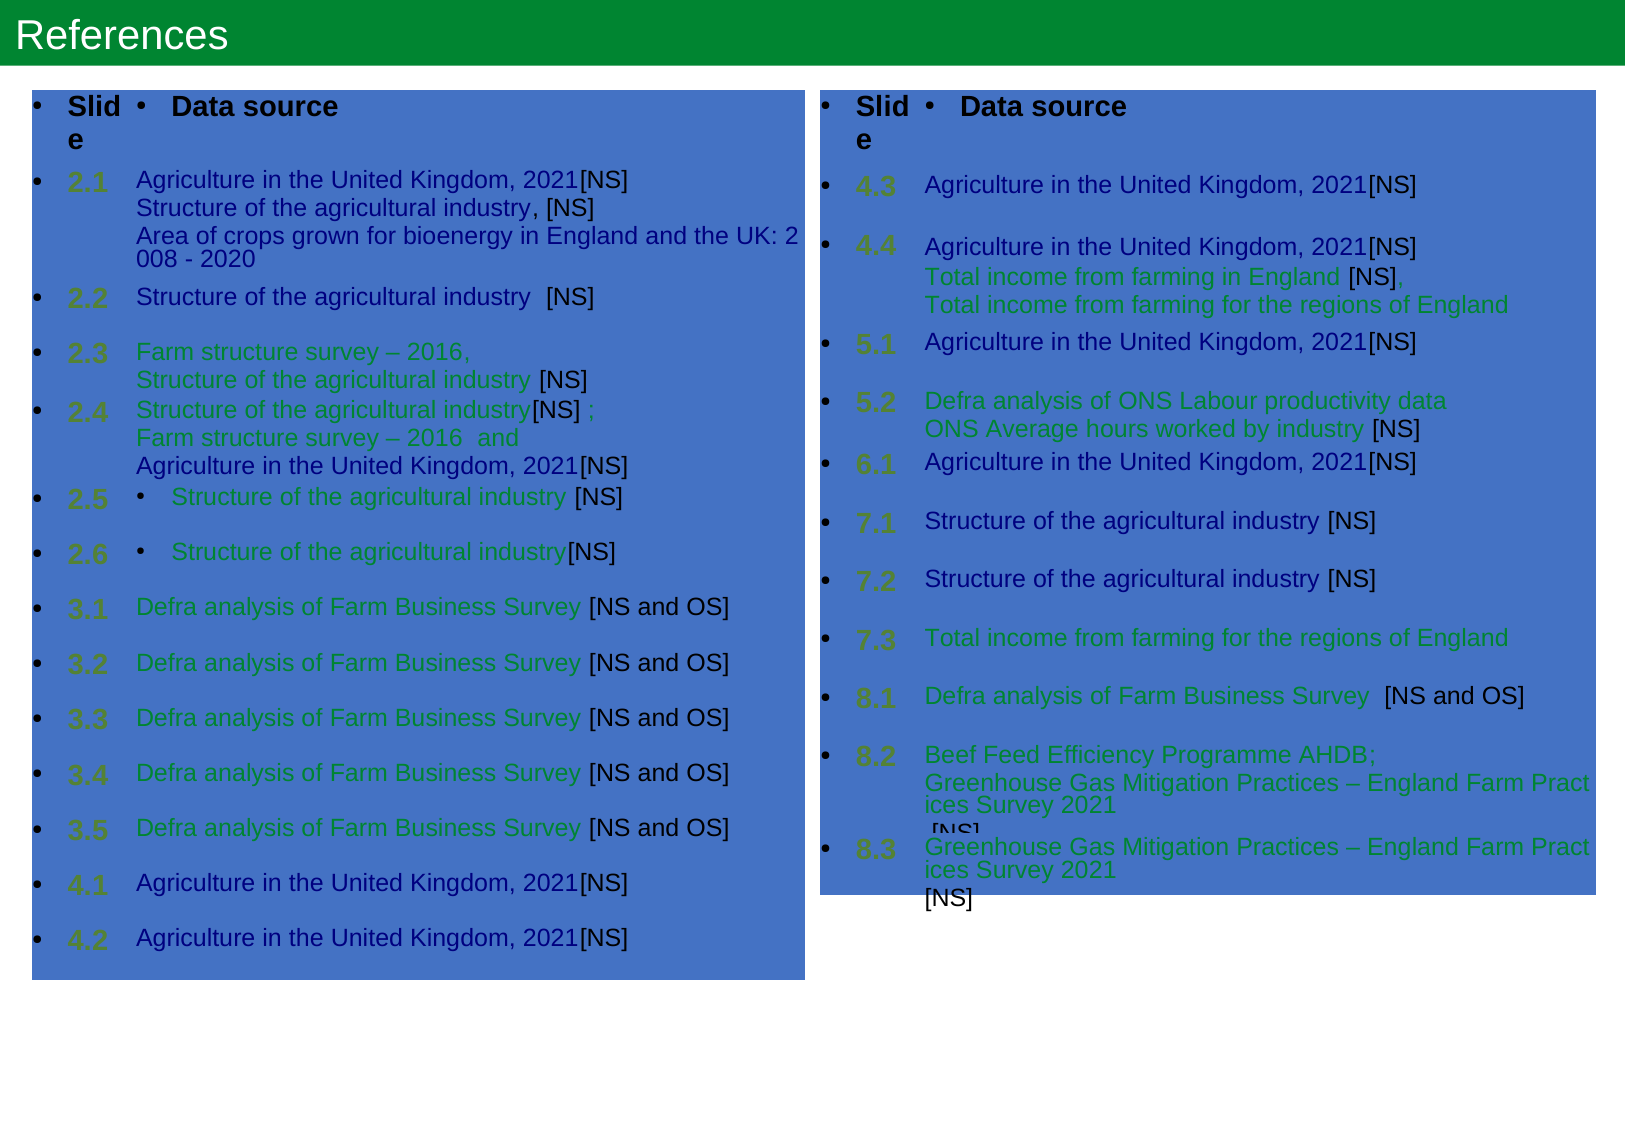

References
# References for slides 2.1 to 6.3
| Slide | Data source |
| --- | --- |
| 2.1 | Agriculture in the United Kingdom, 2021[NS] Structure of the agricultural industry, [NS] Area of crops grown for bioenergy in England and the UK: 2008 - 2020 |
| 2.2 | Structure of the agricultural industry [NS] |
| 2.3 | Farm structure survey – 2016, Structure of the agricultural industry [NS] |
| 2.4 | Structure of the agricultural industry[NS] ;Farm structure survey – 2016 and Agriculture in the United Kingdom, 2021[NS] |
| 2.5 | Structure of the agricultural industry [NS] |
| 2.6 | Structure of the agricultural industry[NS] |
| 3.1 | Defra analysis of Farm Business Survey [NS and OS] |
| 3.2 | Defra analysis of Farm Business Survey [NS and OS] |
| 3.3 | Defra analysis of Farm Business Survey [NS and OS] |
| 3.4 | Defra analysis of Farm Business Survey [NS and OS] |
| 3.5 | Defra analysis of Farm Business Survey [NS and OS] |
| 4.1 | Agriculture in the United Kingdom, 2021[NS] |
| 4.2 | Agriculture in the United Kingdom, 2021[NS] |
| Slide | Data source |
| --- | --- |
| 4.3 | Agriculture in the United Kingdom, 2021[NS] |
| 4.4 | Agriculture in the United Kingdom, 2021[NS] Total income from farming in England [NS], Total income from farming for the regions of England |
| 5.1 | Agriculture in the United Kingdom, 2021[NS] |
| 5.2 | Defra analysis of ONS Labour productivity data ONS Average hours worked by industry [NS] |
| 6.1 | Agriculture in the United Kingdom, 2021[NS] |
| 7.1 | Structure of the agricultural industry [NS] |
| 7.2 | Structure of the agricultural industry [NS] |
| 7.3 | Total income from farming for the regions of England |
| 8.1 | Defra analysis of Farm Business Survey [NS and OS] |
| 8.2 | Beef Feed Efficiency Programme AHDB; Greenhouse Gas Mitigation Practices – England Farm Practices Survey 2021 [NS] |
| 8.3 | Greenhouse Gas Mitigation Practices – England Farm Practices Survey 2021[NS] |